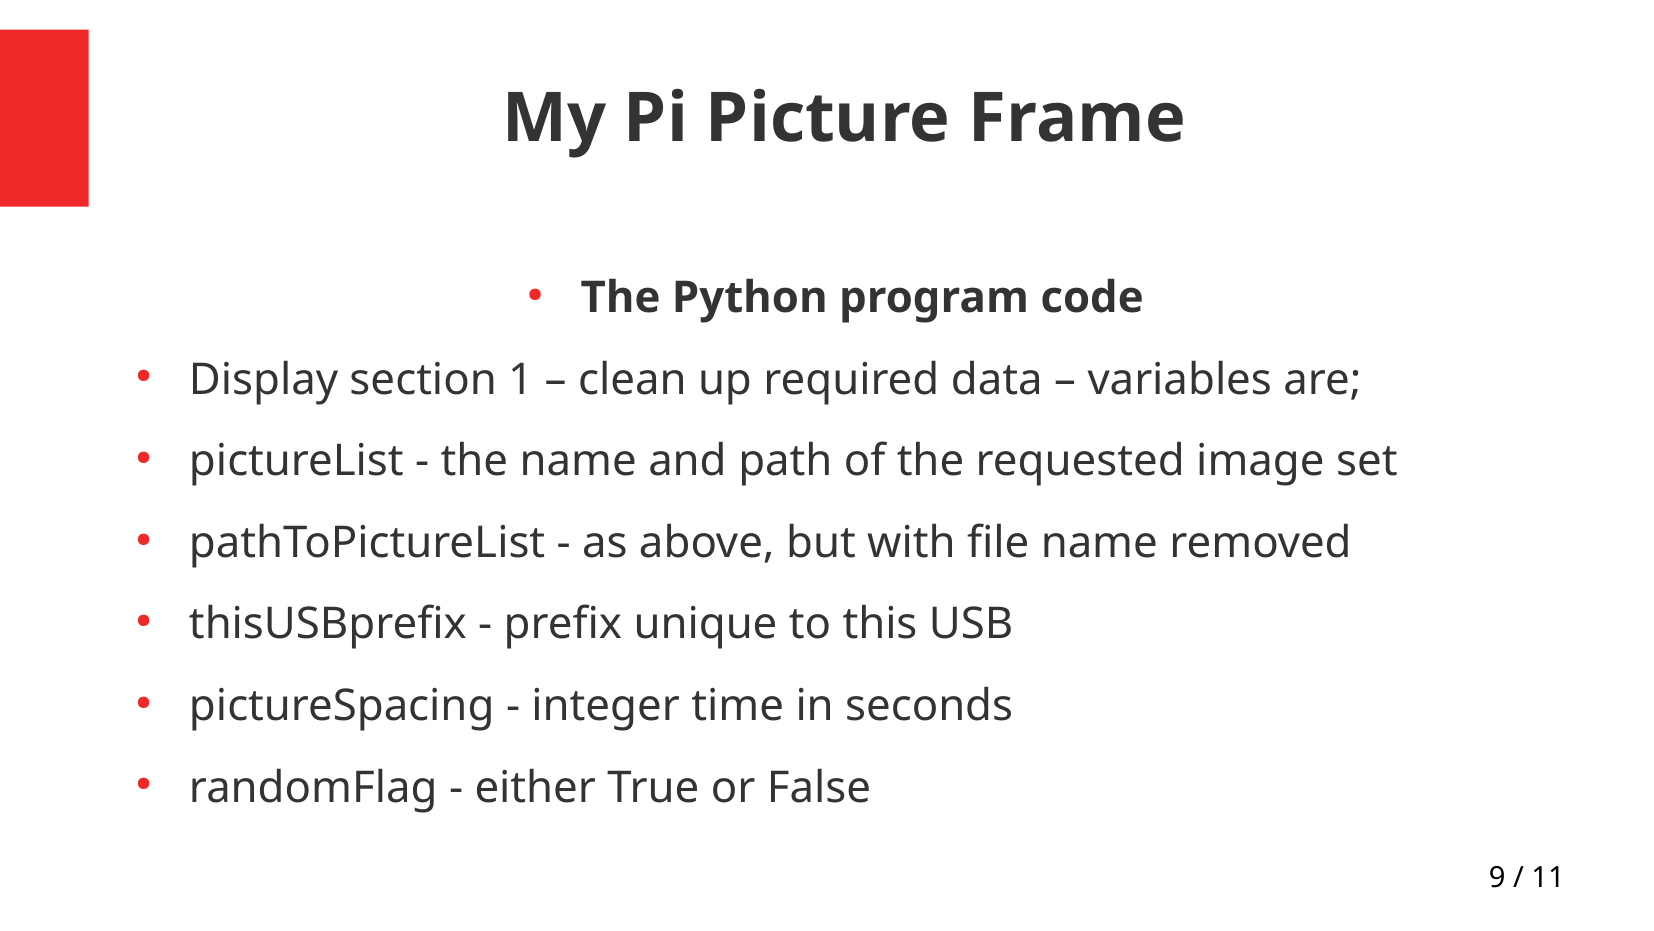

# My Pi Picture Frame
The Python program code
Display section 1 – clean up required data – variables are;
pictureList - the name and path of the requested image set
pathToPictureList - as above, but with file name removed
thisUSBprefix - prefix unique to this USB
pictureSpacing - integer time in seconds
randomFlag - either True or False
9